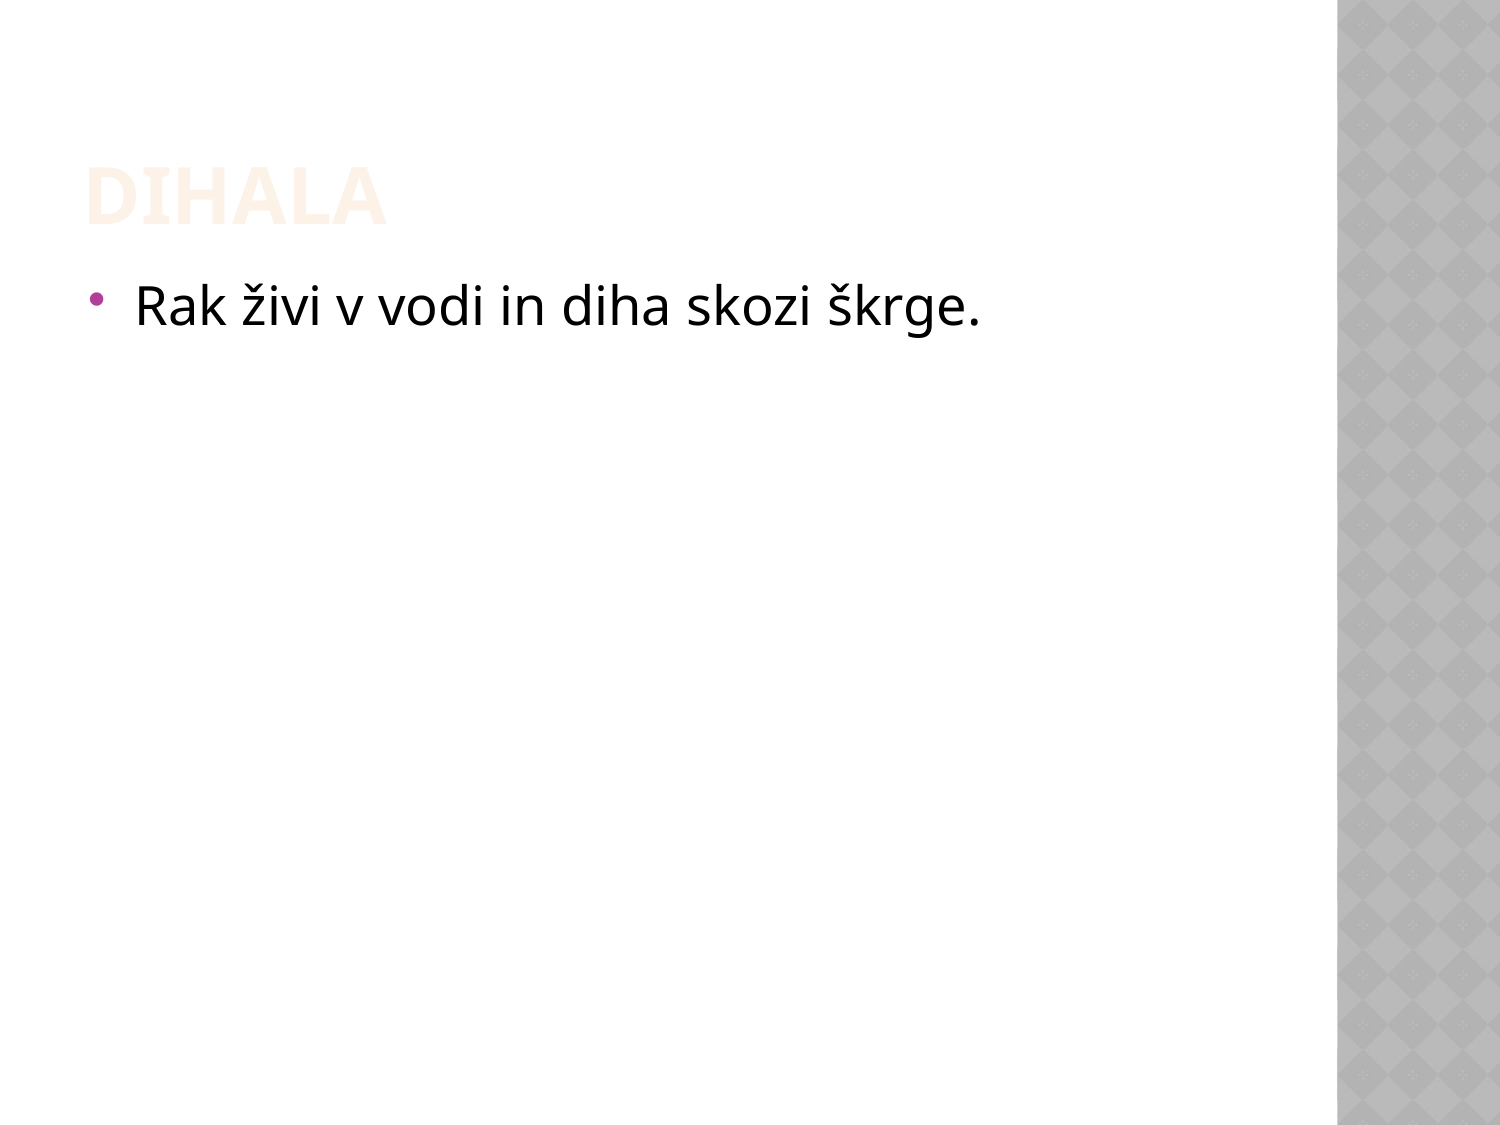

# DIHALA
Rak živi v vodi in diha skozi škrge.